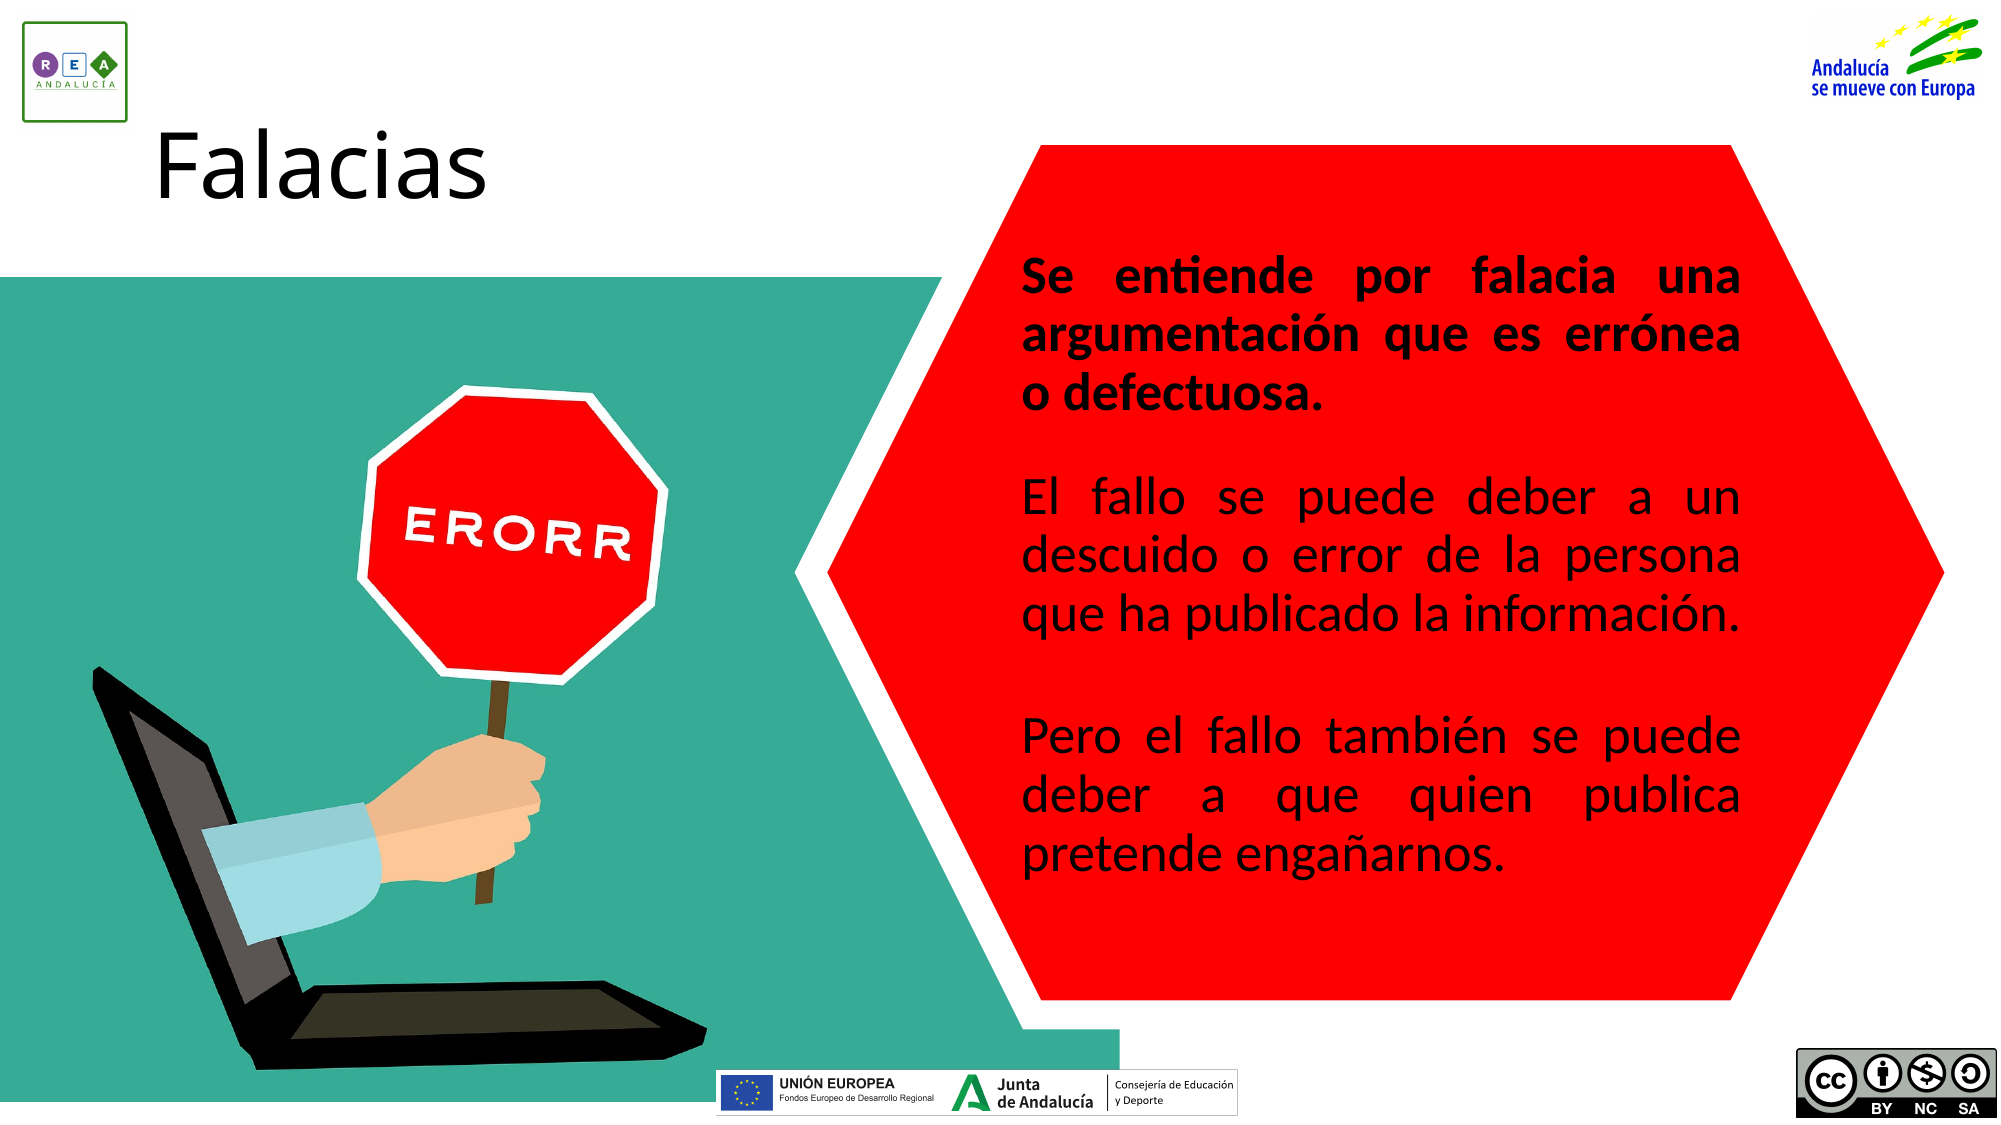

# Falacias
Se entiende por falacia una argumentación que es errónea o defectuosa.
El fallo se puede deber a un descuido o error de la persona que ha publicado la información.
Pero el fallo también se puede deber a que quien publica pretende engañarnos.